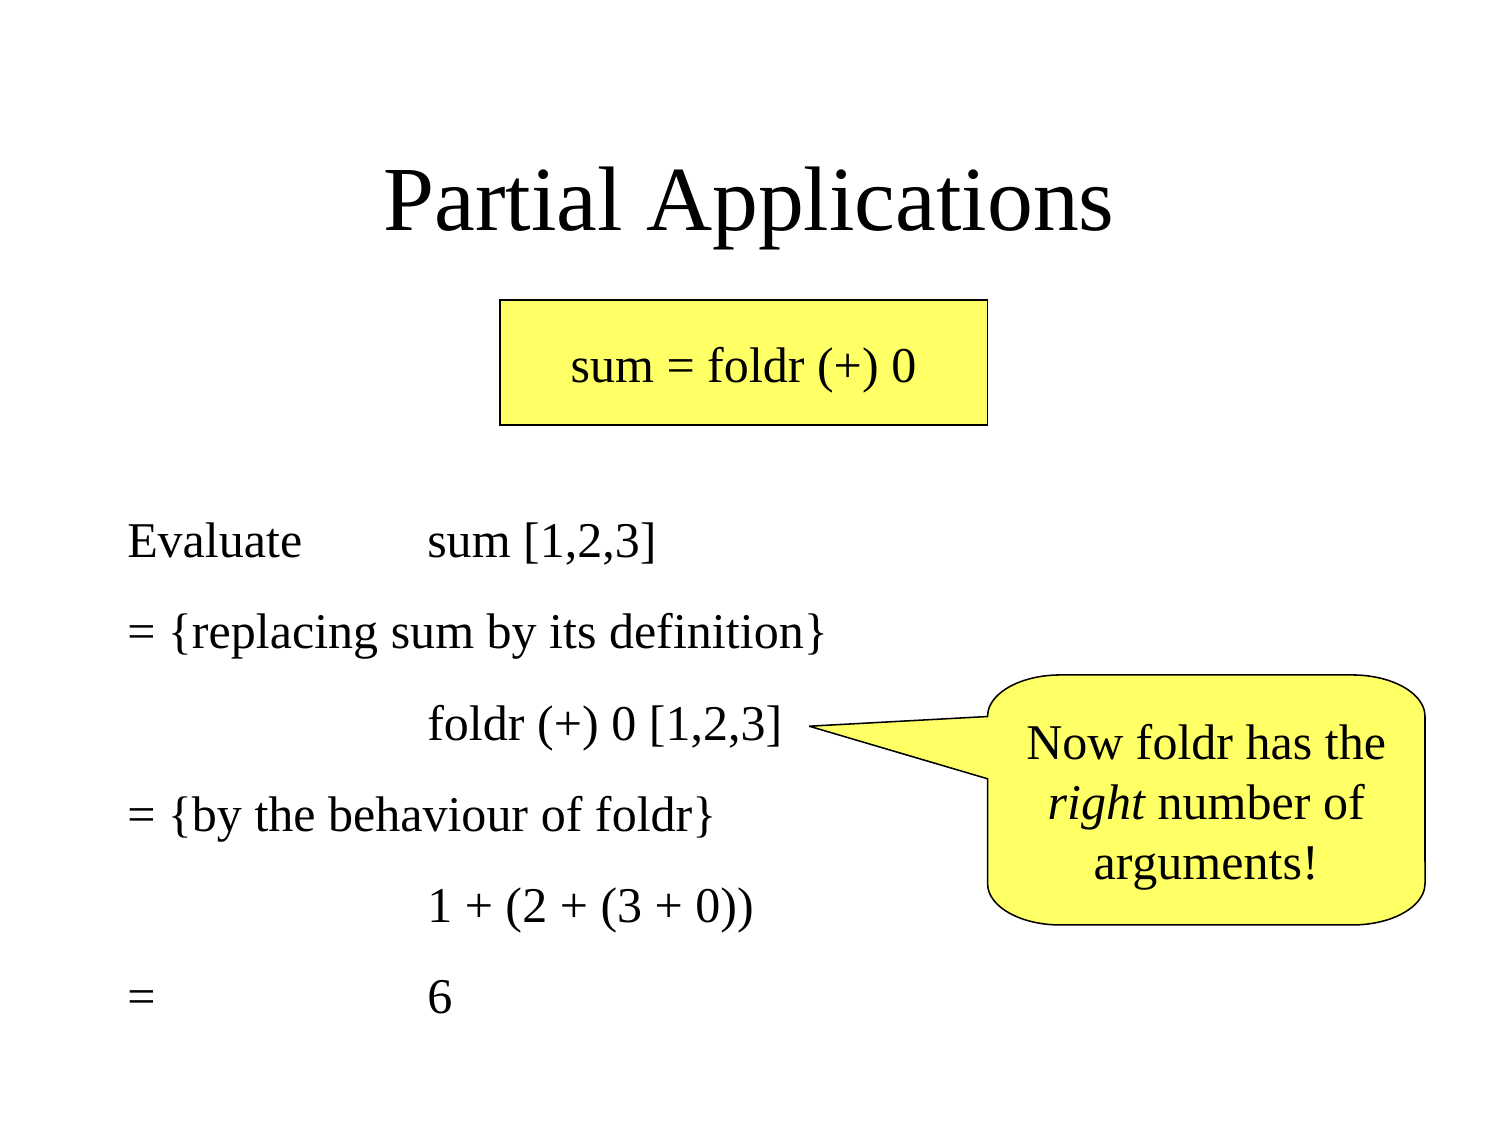

# Partial Applications
sum = foldr (+) 0
Evaluate	sum [1,2,3]
= {replacing sum by its definition}
		foldr (+) 0 [1,2,3]
= {by the behaviour of foldr}
		1 + (2 + (3 + 0))
=		6
Now foldr has the
right number of
arguments!